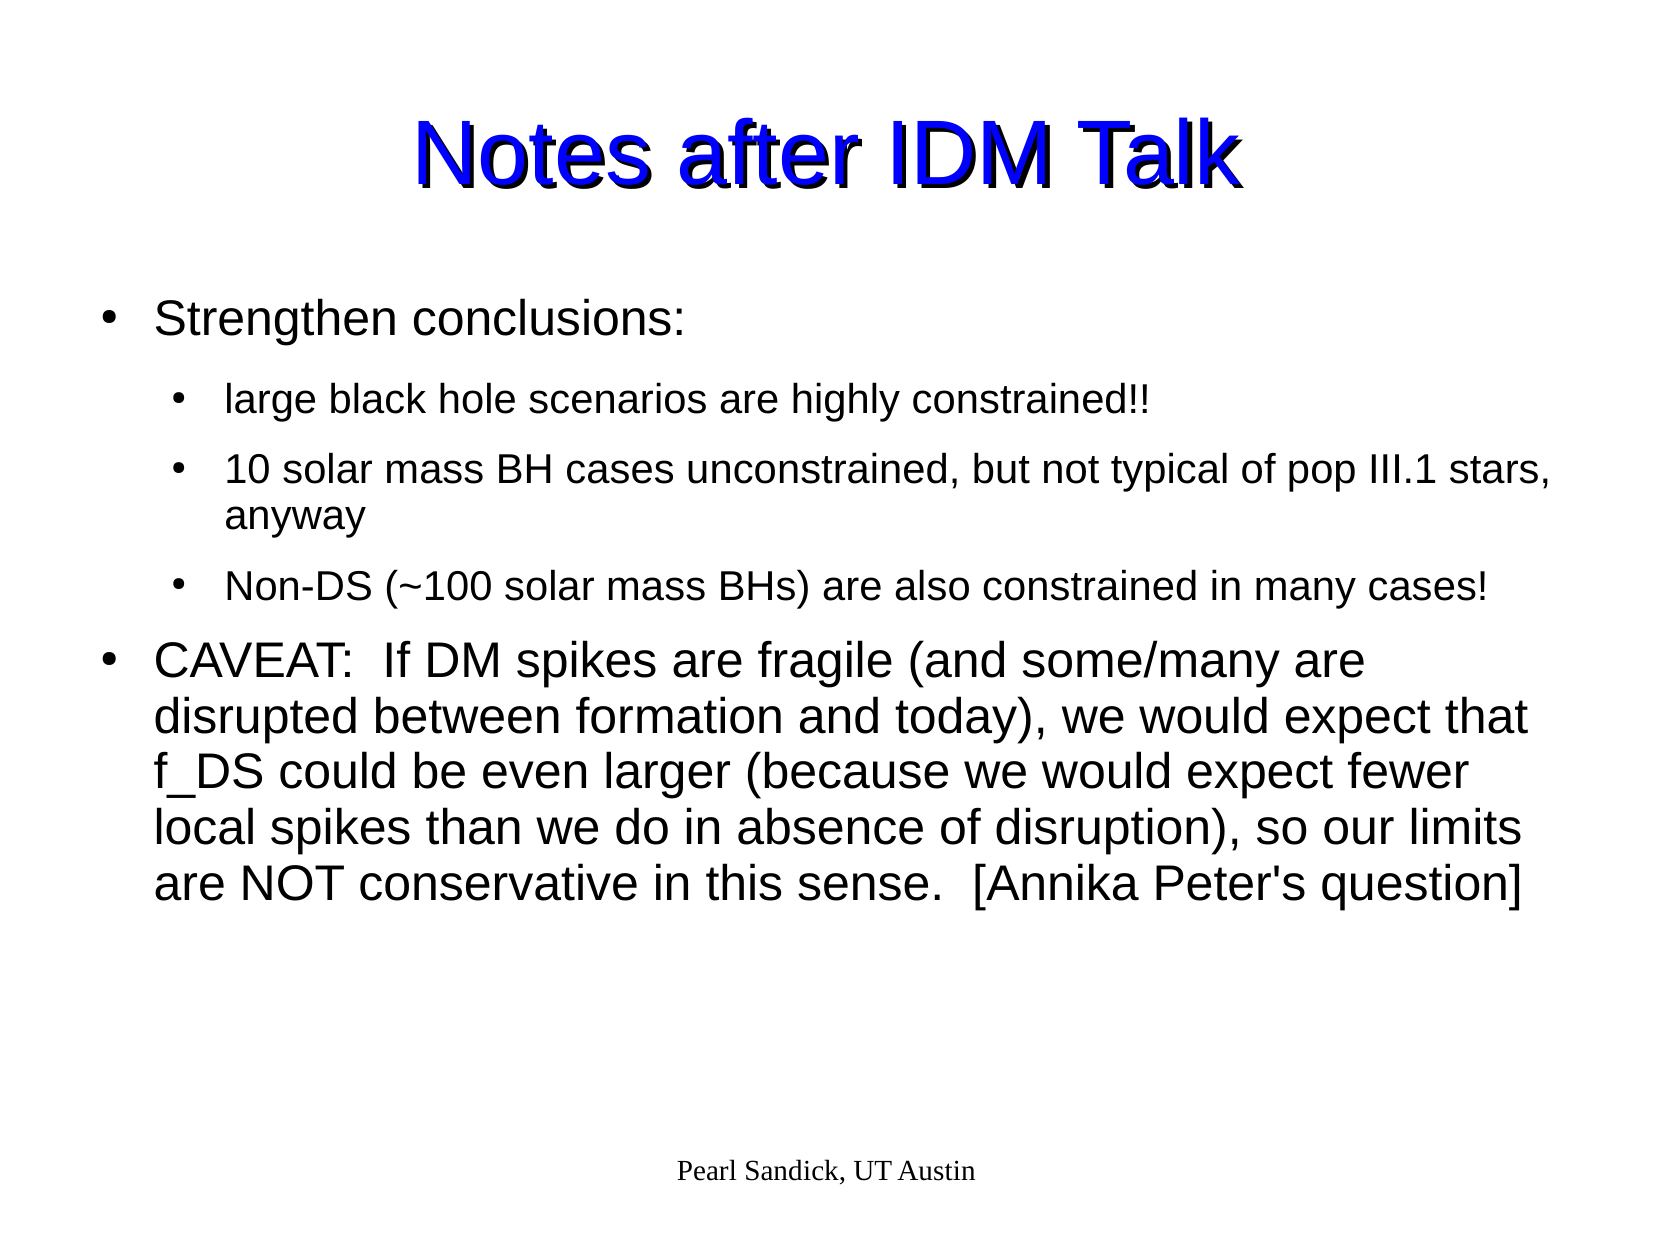

# Notes after IDM Talk
Strengthen conclusions:
large black hole scenarios are highly constrained!!
10 solar mass BH cases unconstrained, but not typical of pop III.1 stars, anyway
Non-DS (~100 solar mass BHs) are also constrained in many cases!
CAVEAT: If DM spikes are fragile (and some/many are disrupted between formation and today), we would expect that f_DS could be even larger (because we would expect fewer local spikes than we do in absence of disruption), so our limits are NOT conservative in this sense. [Annika Peter's question]
Pearl Sandick, UT Austin